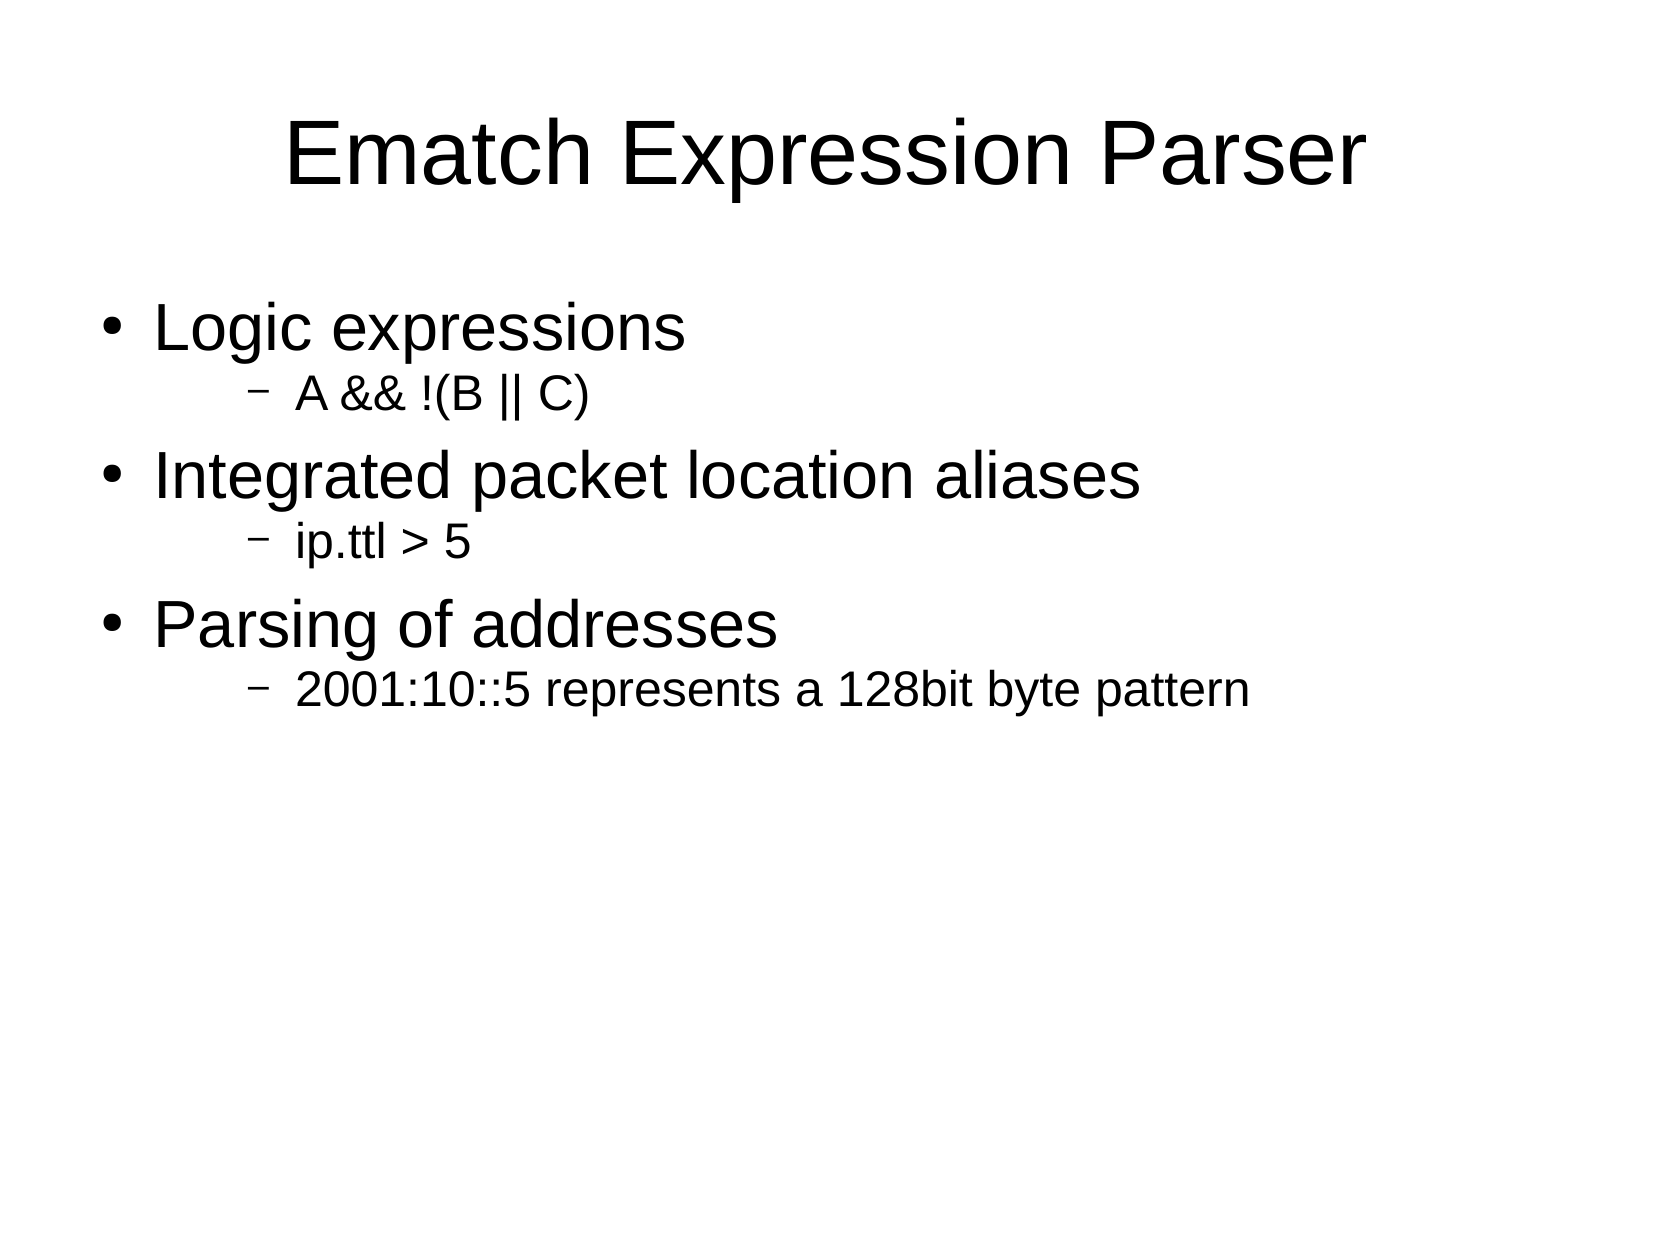

# Ematch Expression Parser
Logic expressions
A && !(B || C)
Integrated packet location aliases
ip.ttl > 5
Parsing of addresses
2001:10::5 represents a 128bit byte pattern